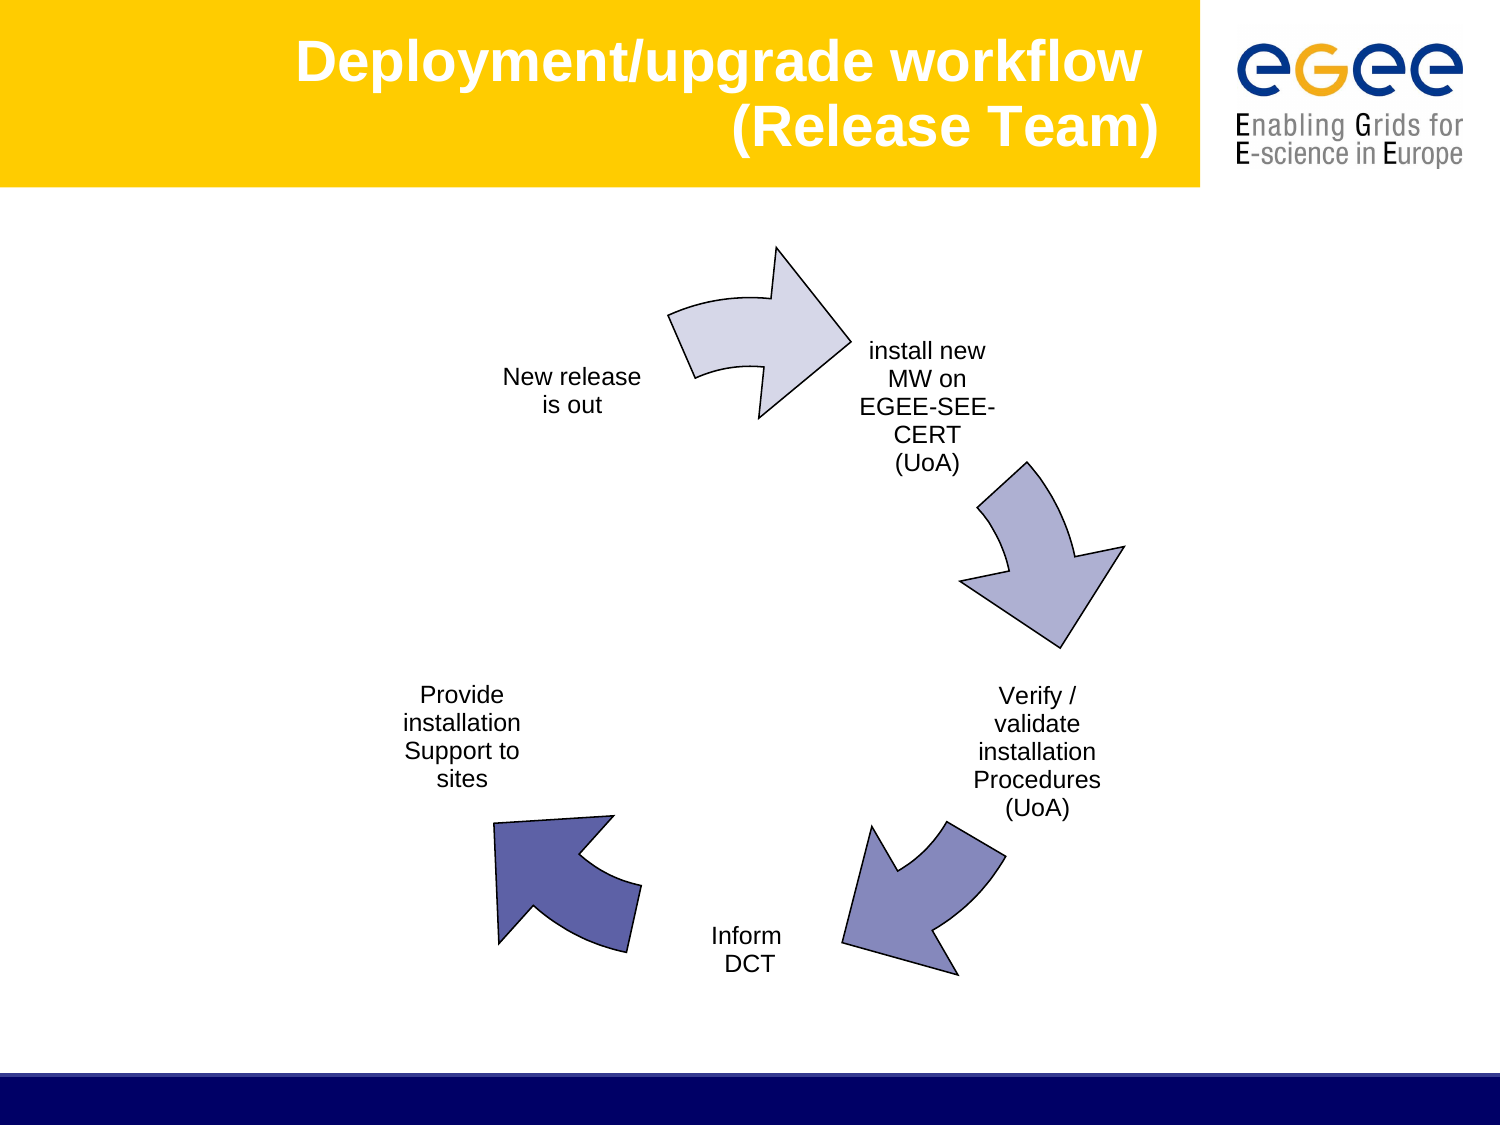

# Deployment/upgrade workflow (Release Team)
New release
is out
install new
MW on
EGEE-SEE-CERT
(UoA)
Provide installation
Support to sites
Verify / validate
installation
Procedures
(UoA)
Inform
DCT